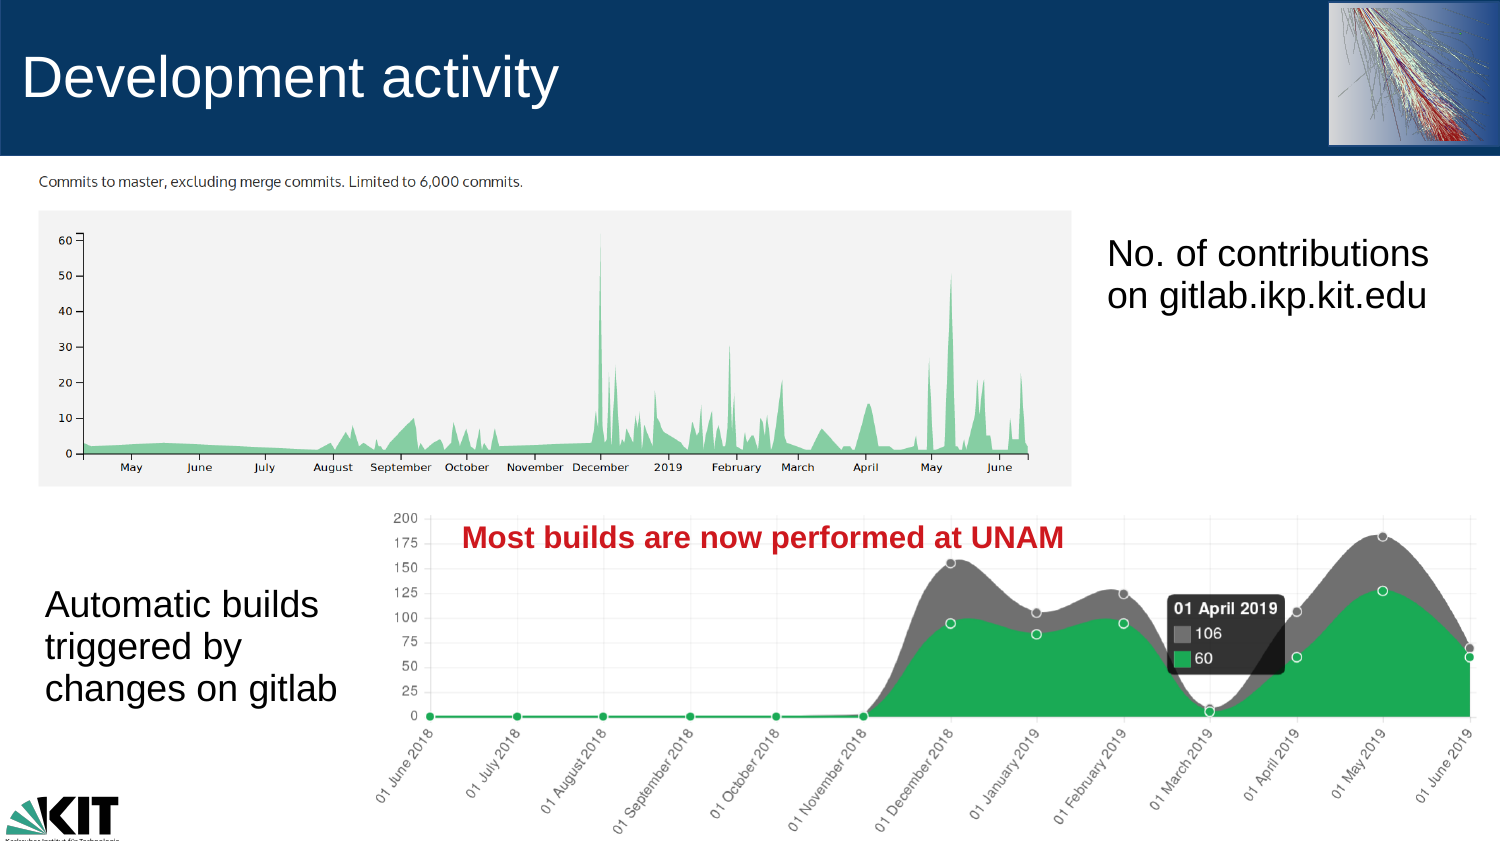

# Development activity
No. of contributions
on gitlab.ikp.kit.edu
Most builds are now performed at UNAM
Automatic builds triggered by changes on gitlab